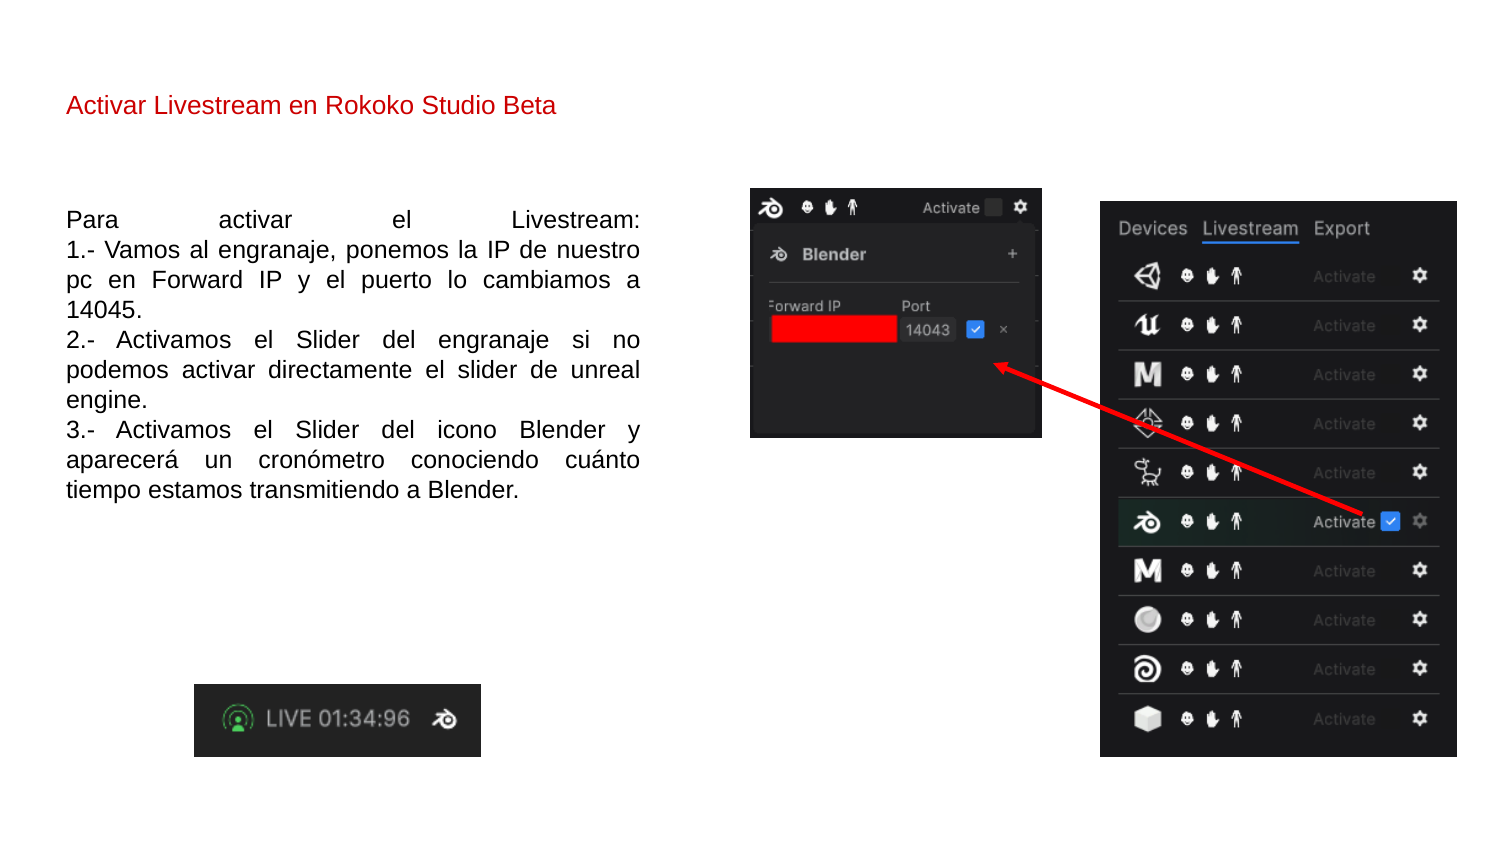

# Activar Livestream en Rokoko Studio Beta
Para activar el Livestream:
1.- Vamos al engranaje, ponemos la IP de nuestro pc en Forward IP y el puerto lo cambiamos a 14045.
2.- Activamos el Slider del engranaje si no podemos activar directamente el slider de unreal engine.
3.- Activamos el Slider del icono Blender y aparecerá un cronómetro conociendo cuánto tiempo estamos transmitiendo a Blender.